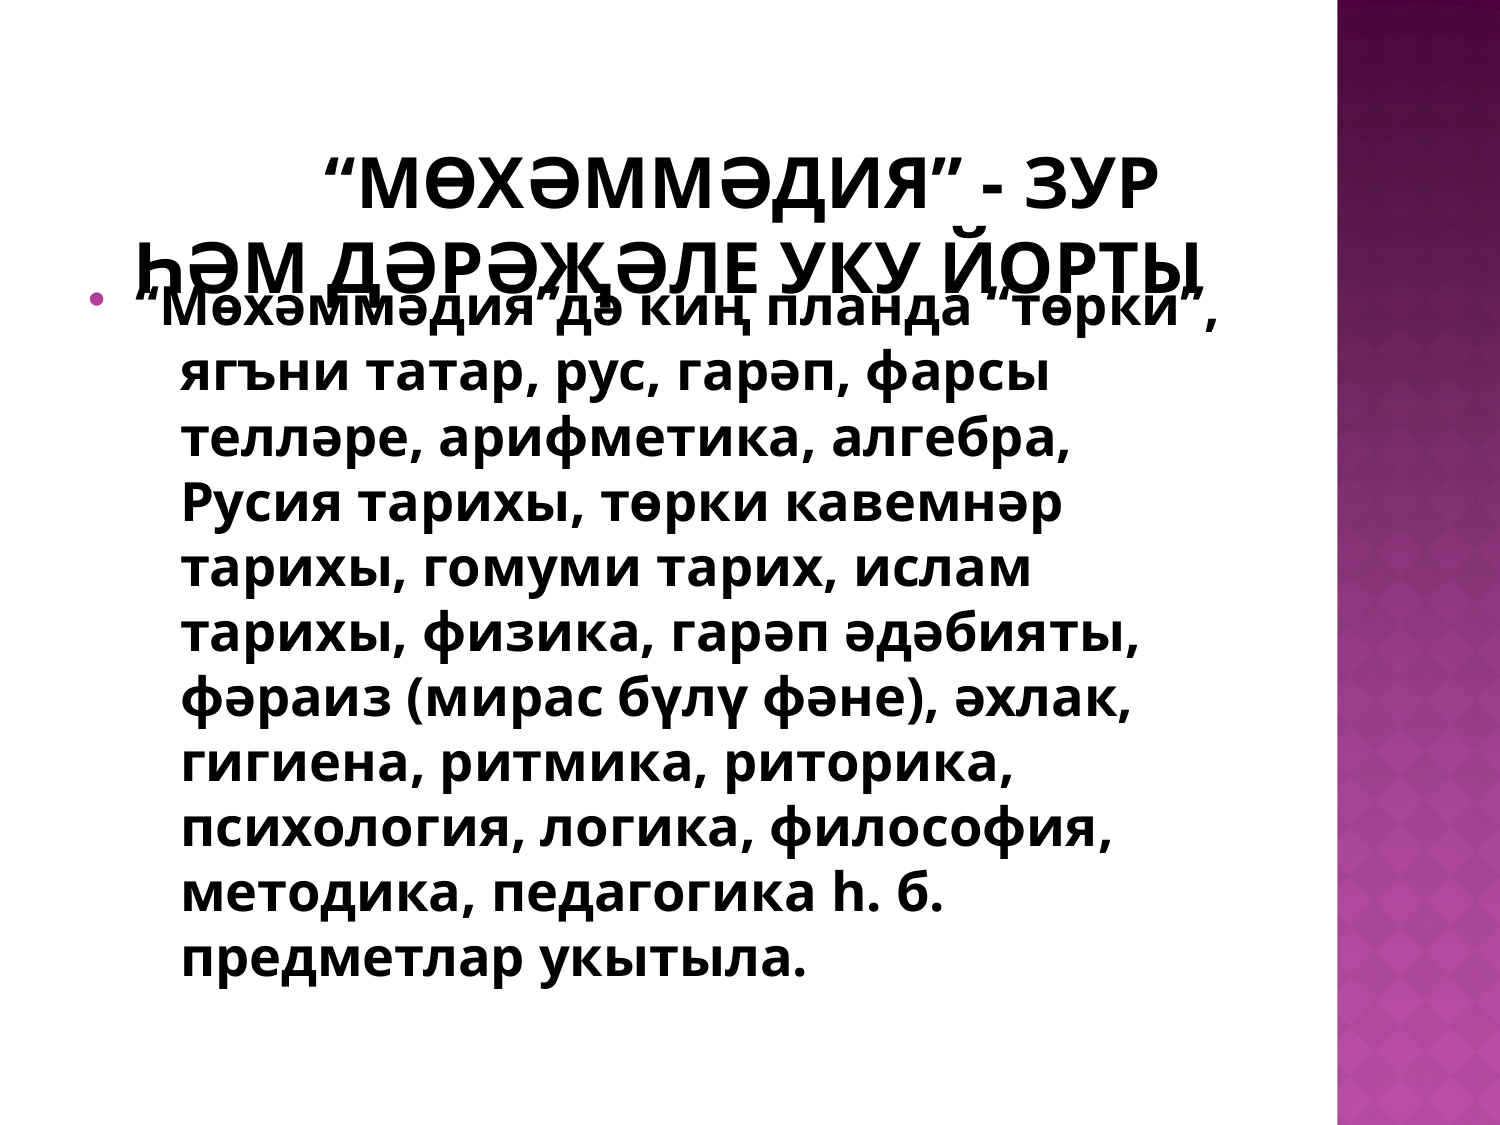

# “Мөхәммәдия” - зур һәм дәрәҗәле уку йорты
“Мөхәммәдия”дә киң планда “төрки”, ягъни татар, рус, гарәп, фарсы телләре, арифметика, алгебра, Русия тарихы, төрки кавемнәр тарихы, гомуми тарих, ислам тарихы, физика, гарәп әдәбияты, фәраиз (мирас бүлү фәне), әхлак, гигиена, ритмика, риторика, психология, логика, философия, методика, педагогика һ. б. предметлар укытыла.